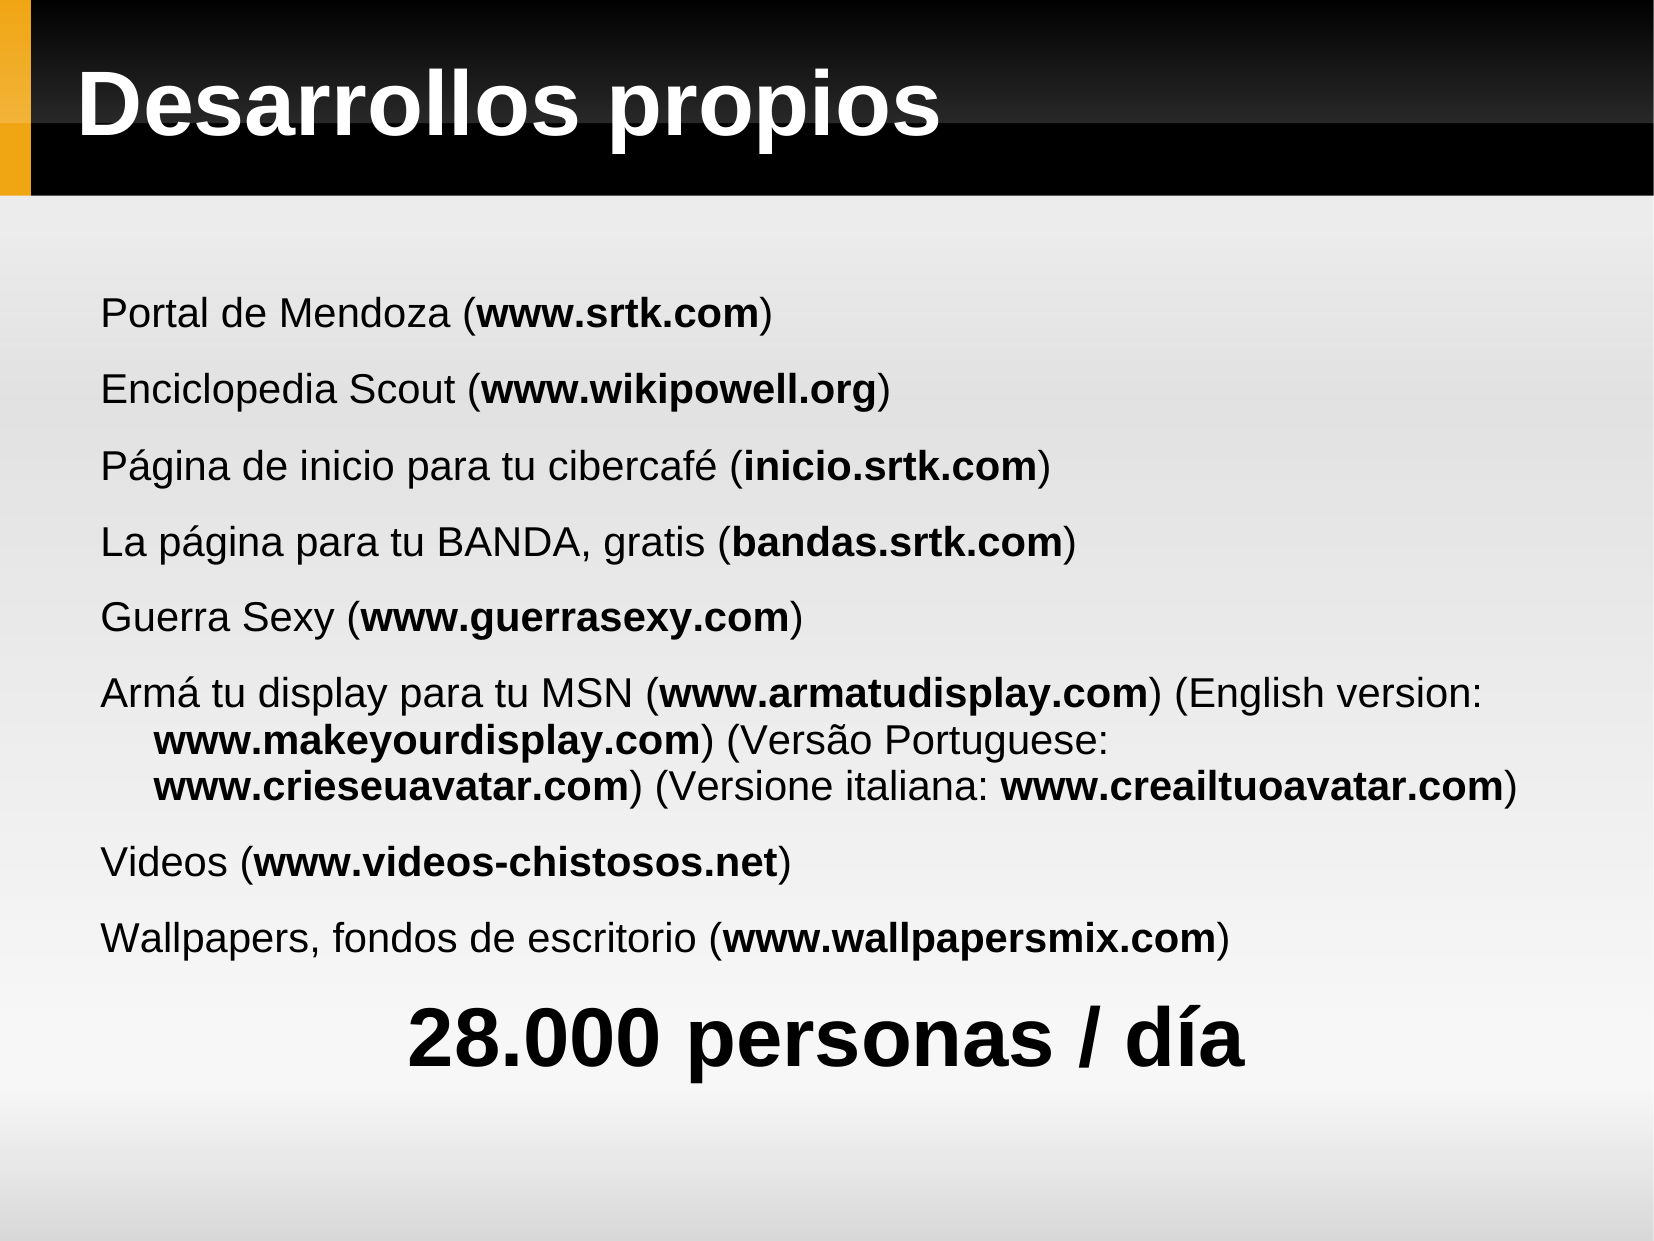

# Desarrollos propios
Portal de Mendoza (www.srtk.com)
Enciclopedia Scout (www.wikipowell.org)
Página de inicio para tu cibercafé (inicio.srtk.com)
La página para tu BANDA, gratis (bandas.srtk.com)
Guerra Sexy (www.guerrasexy.com)
Armá tu display para tu MSN (www.armatudisplay.com) (English version: www.makeyourdisplay.com) (Versão Portuguese: www.crieseuavatar.com) (Versione italiana: www.creailtuoavatar.com)
Videos (www.videos-chistosos.net)
Wallpapers, fondos de escritorio (www.wallpapersmix.com)
28.000 personas / día